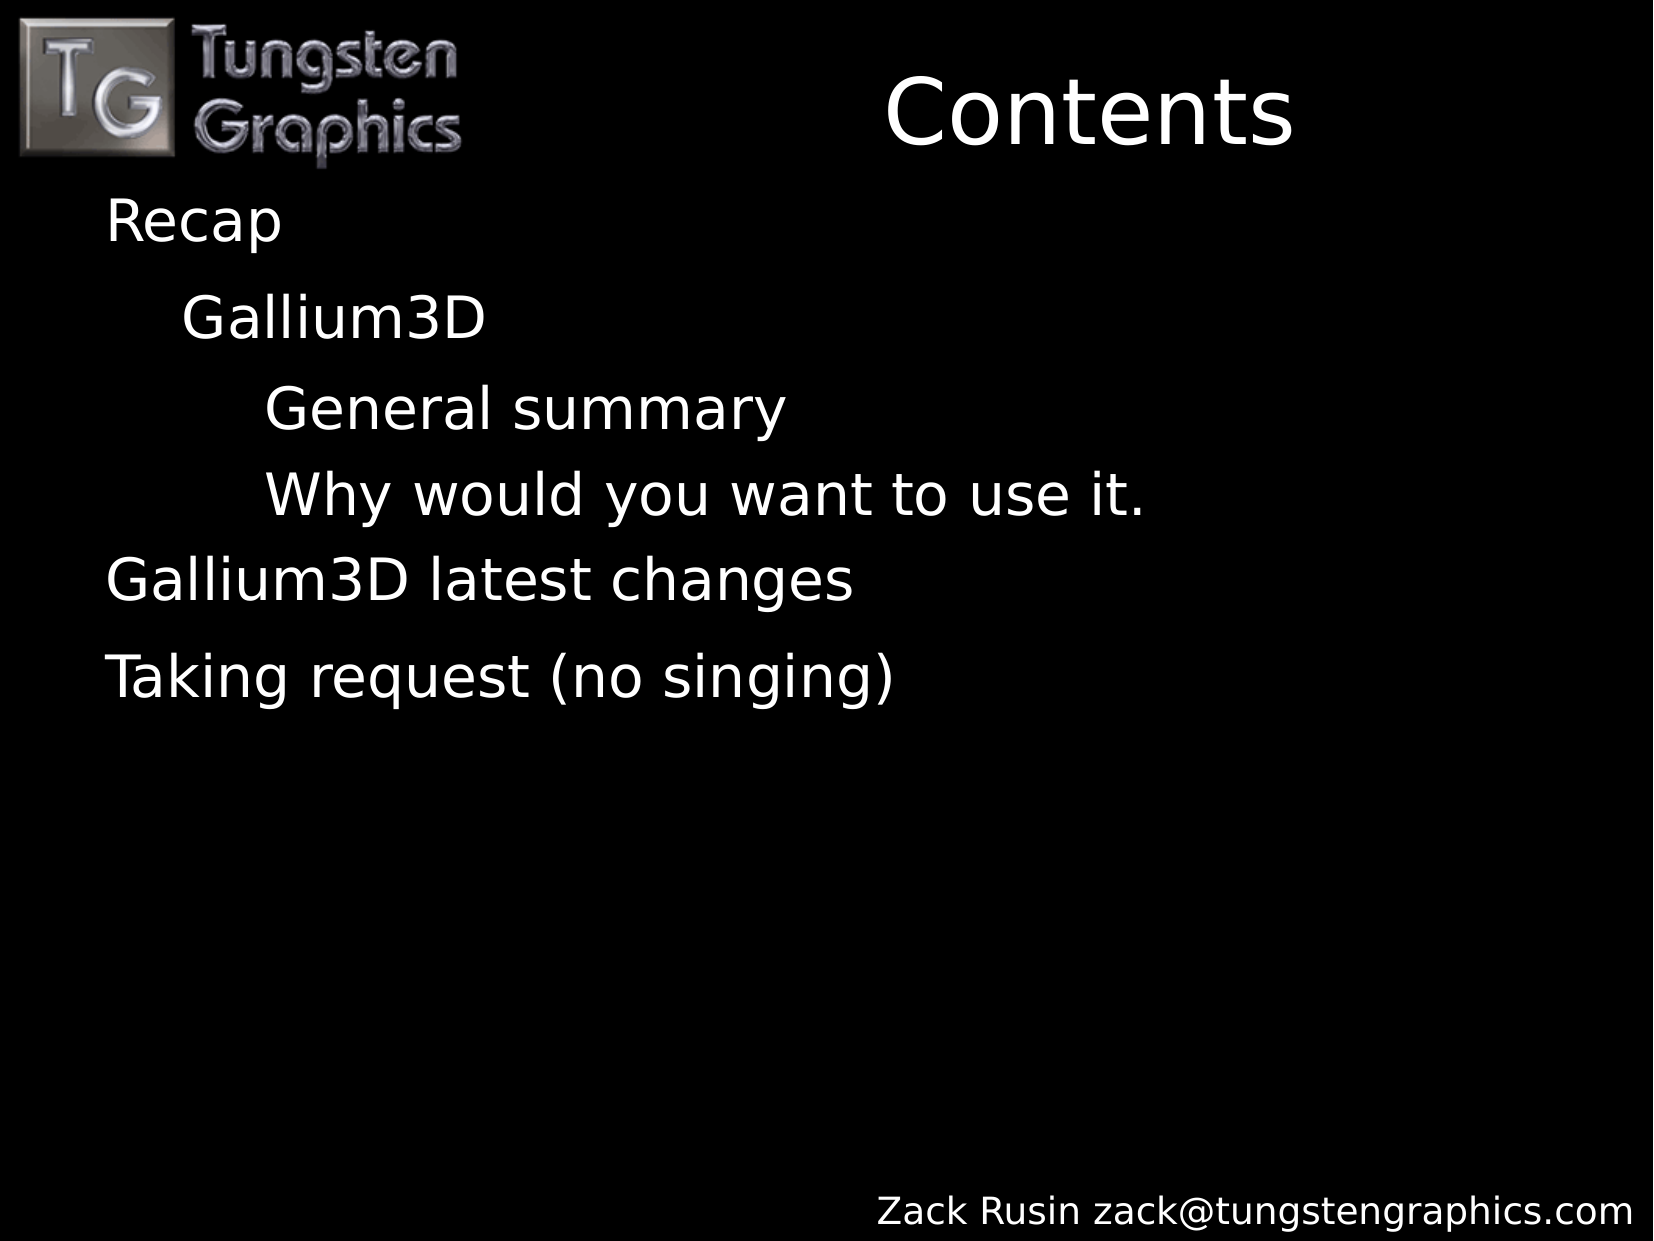

# Contents
Recap
Gallium3D
General summary
Why would you want to use it.
Gallium3D latest changes
Taking request (no singing)
Zack Rusin zack@tungstengraphics.com